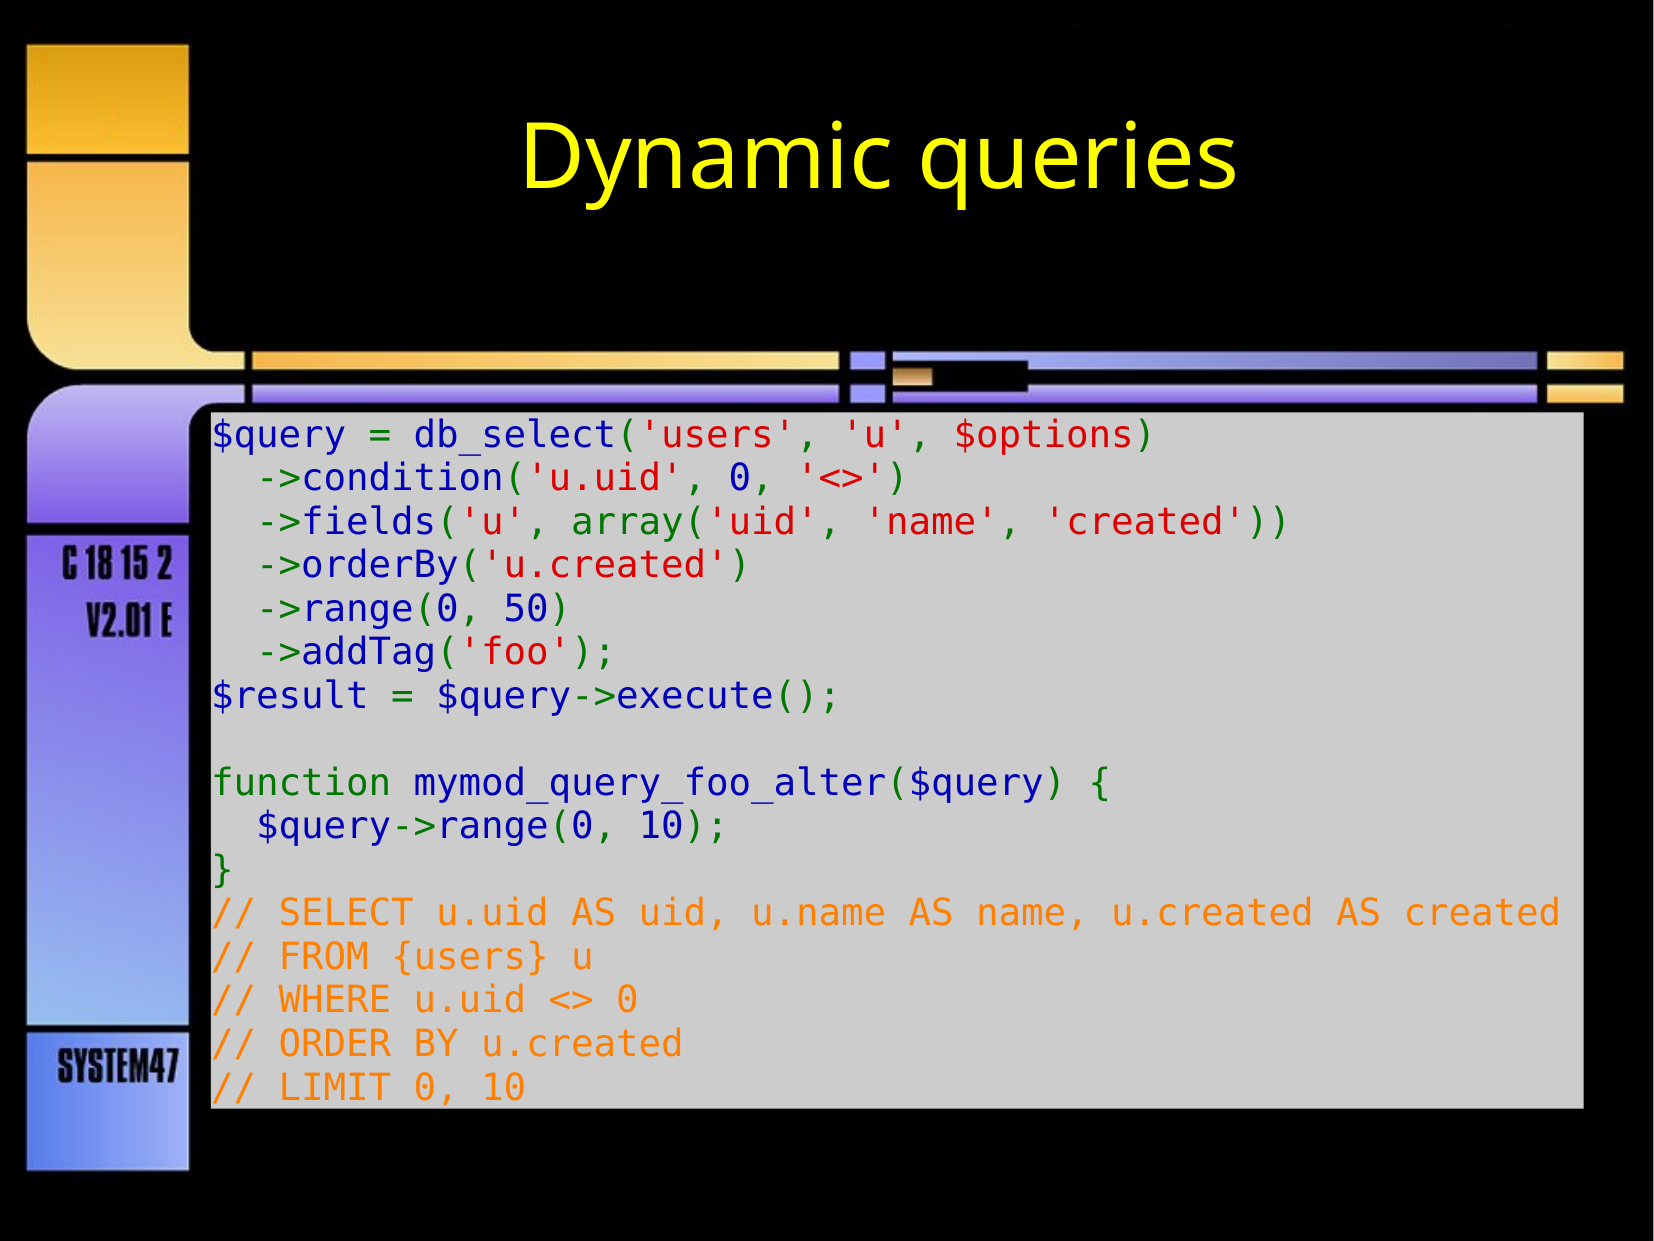

# Dynamic queries
$query = db_select('users', 'u', $options)
  ->condition('u.uid', 0, '<>')
  ->fields('u', array('uid', 'name', 'created'))
  ->orderBy('u.created')
  ->range(0, 50)
  ->addTag('foo');
$result = $query->execute();
function mymod_query_foo_alter($query) {
  $query->range(0, 10);
}
// SELECT u.uid AS uid, u.name AS name, u.created AS created
// FROM {users} u
// WHERE u.uid <> 0
// ORDER BY u.created
// LIMIT 0, 10